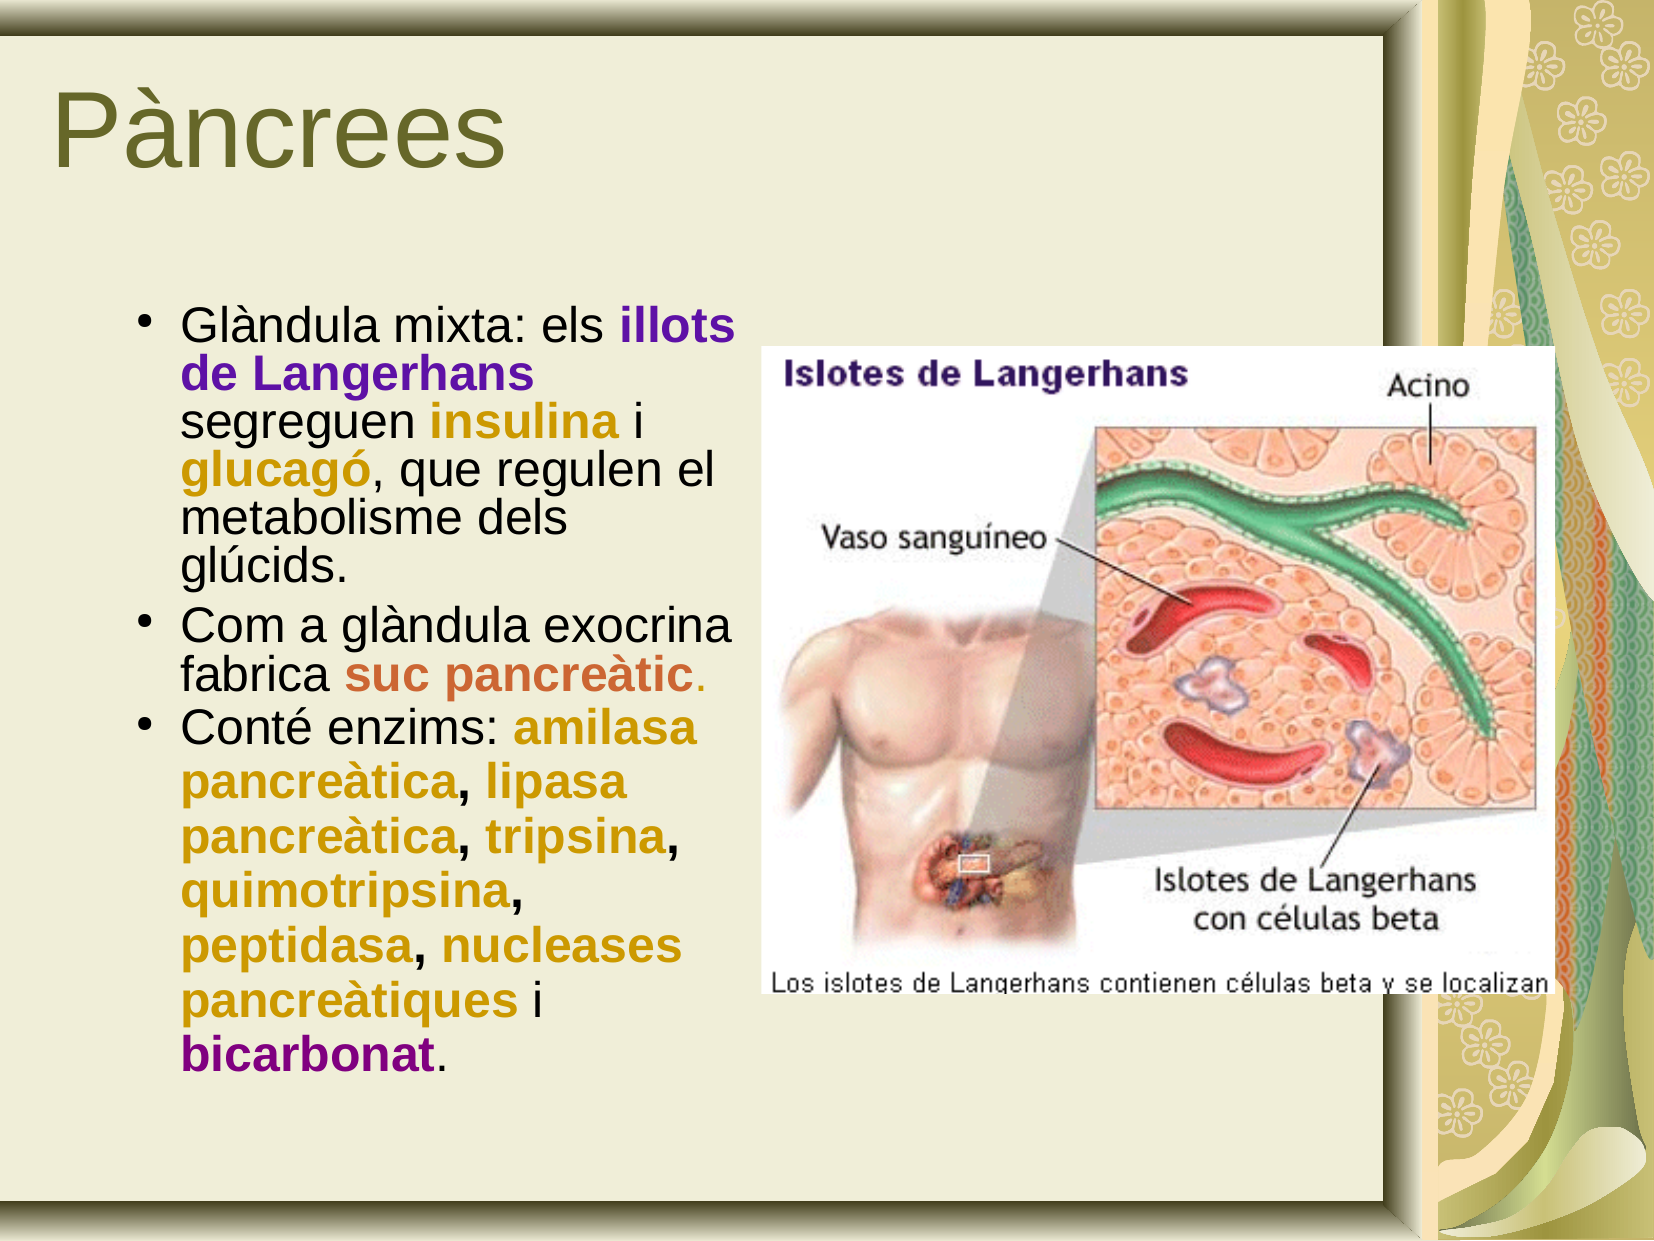

Pàncrees
Glàndula mixta: els illots de Langerhans segreguen insulina i glucagó, que regulen el metabolisme dels glúcids.
Com a glàndula exocrina fabrica suc pancreàtic.
Conté enzims: amilasa pancreàtica, lipasa pancreàtica, tripsina, quimotripsina, peptidasa, nucleases pancreàtiques i bicarbonat.